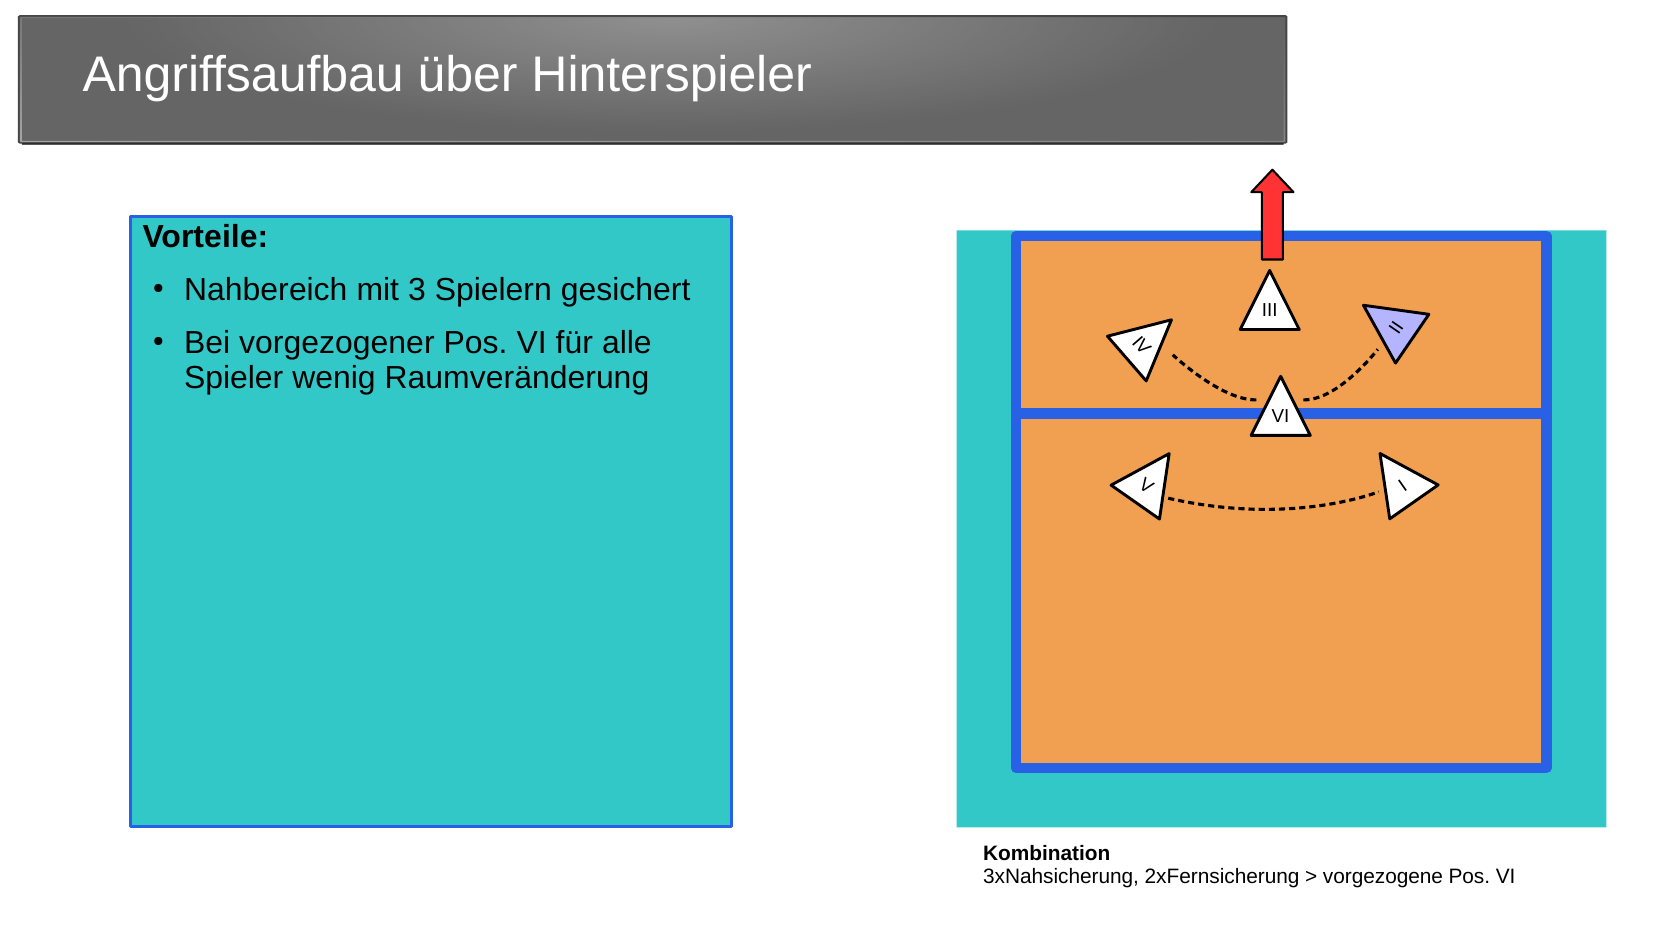

# Angriffsaufbau über Hinterspieler
Vorteile:
Nahbereich mit 3 Spielern gesichert
Bei vorgezogener Pos. VI für alle Spieler wenig Raumveränderung
f
III
II
IV
VI
I
V
Kombination
3xNahsicherung, 2xFernsicherung > vorgezogene Pos. VI
I
I
I
I
I
I
II
II
II
III
III
III
IV
IV
IV
V
V
V
VI
VI
VI